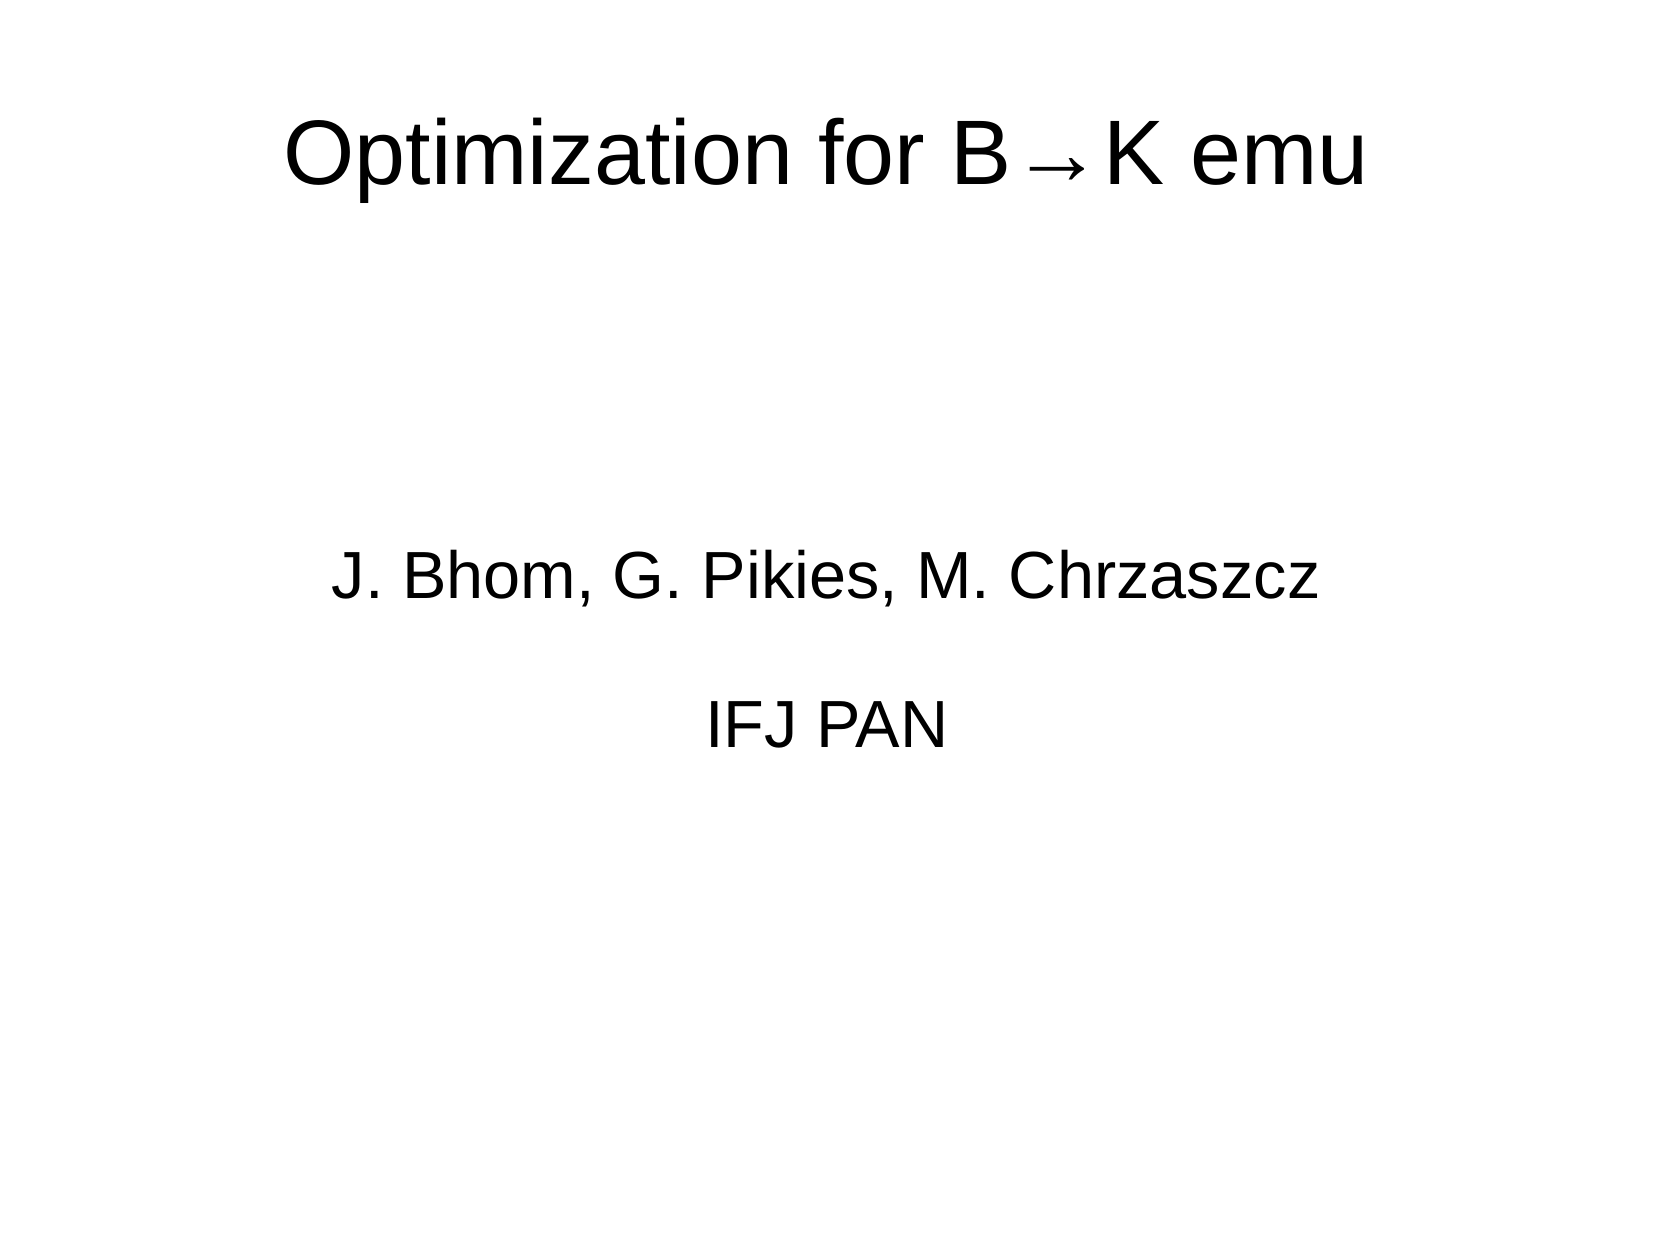

# Optimization for B→K emu
J. Bhom, G. Pikies, M. Chrzaszcz
IFJ PAN